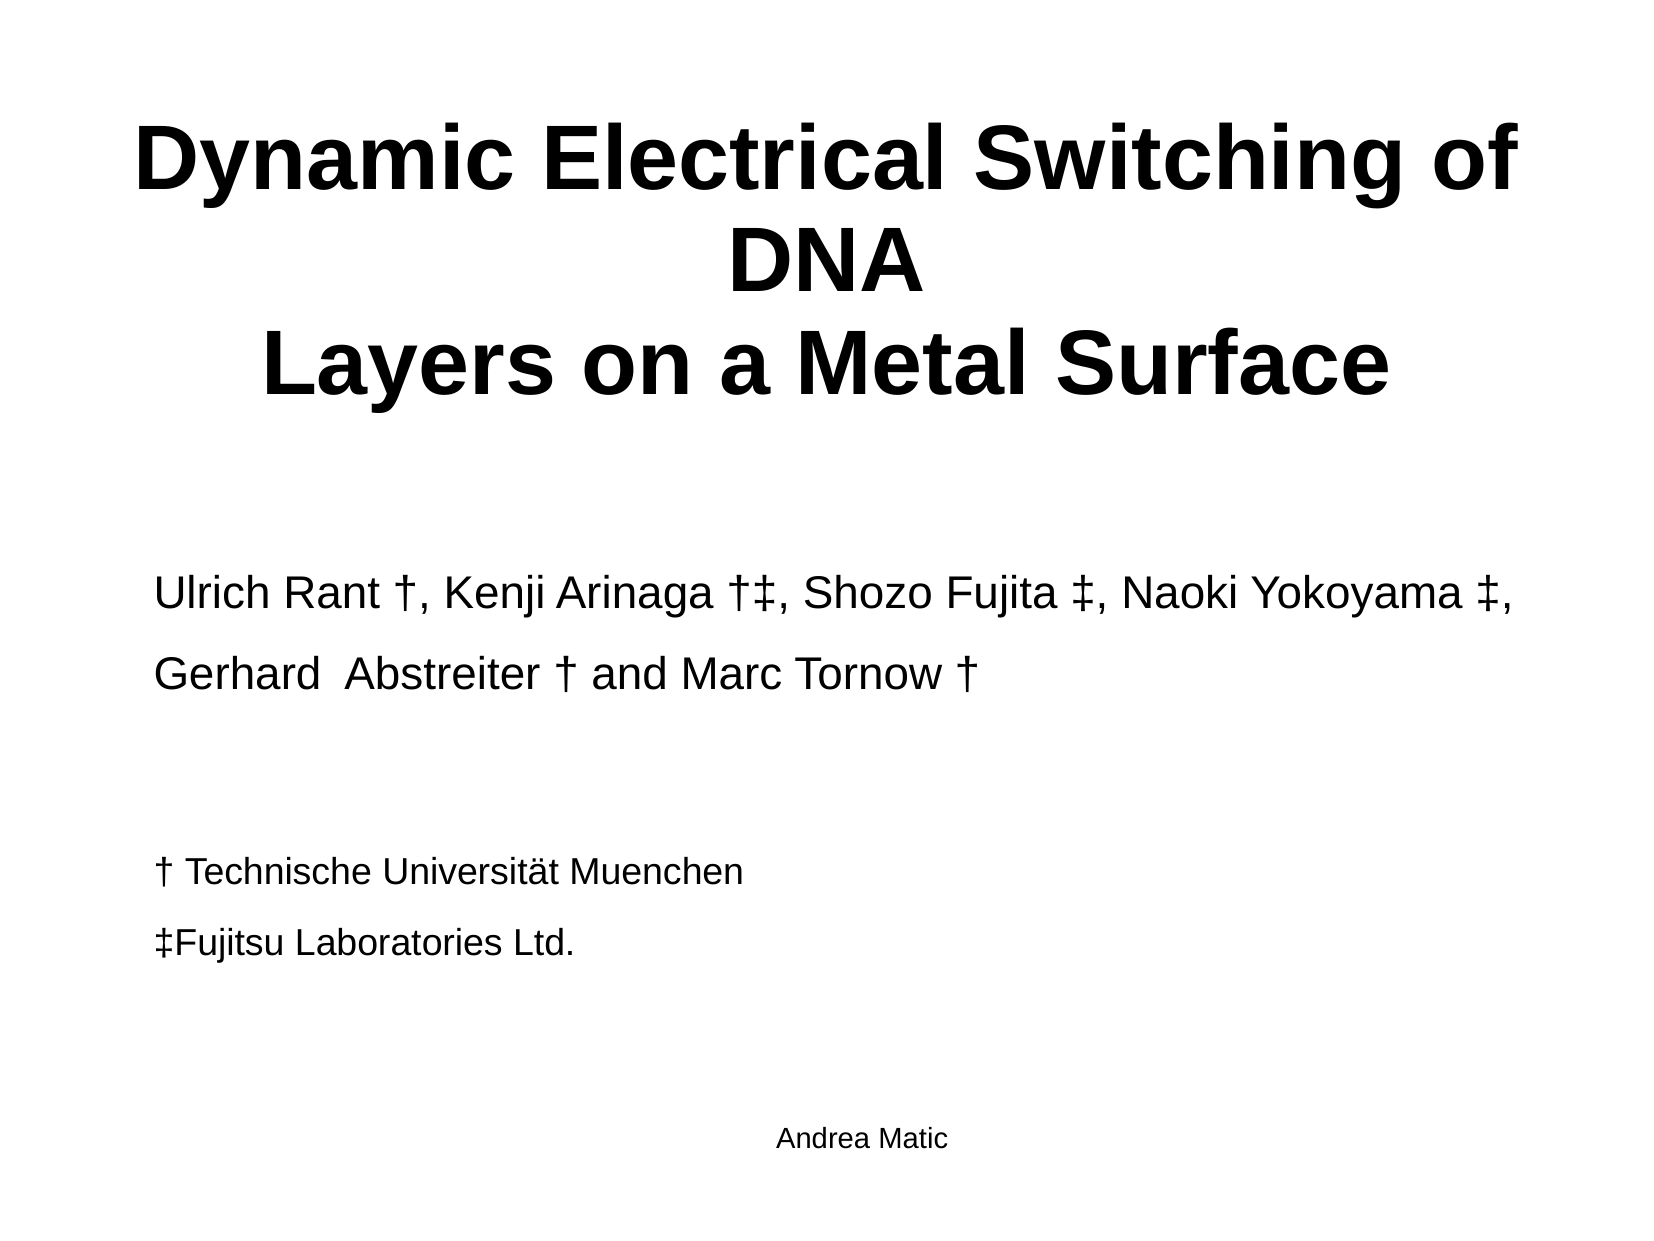

# Dynamic Electrical Switching of DNA Layers on a Metal Surface
Ulrich Rant †, Kenji Arinaga †‡, Shozo Fujita ‡, Naoki Yokoyama ‡,
Gerhard Abstreiter † and Marc Tornow †
† Technische Universität Muenchen
‡Fujitsu Laboratories Ltd.
Andrea Matic